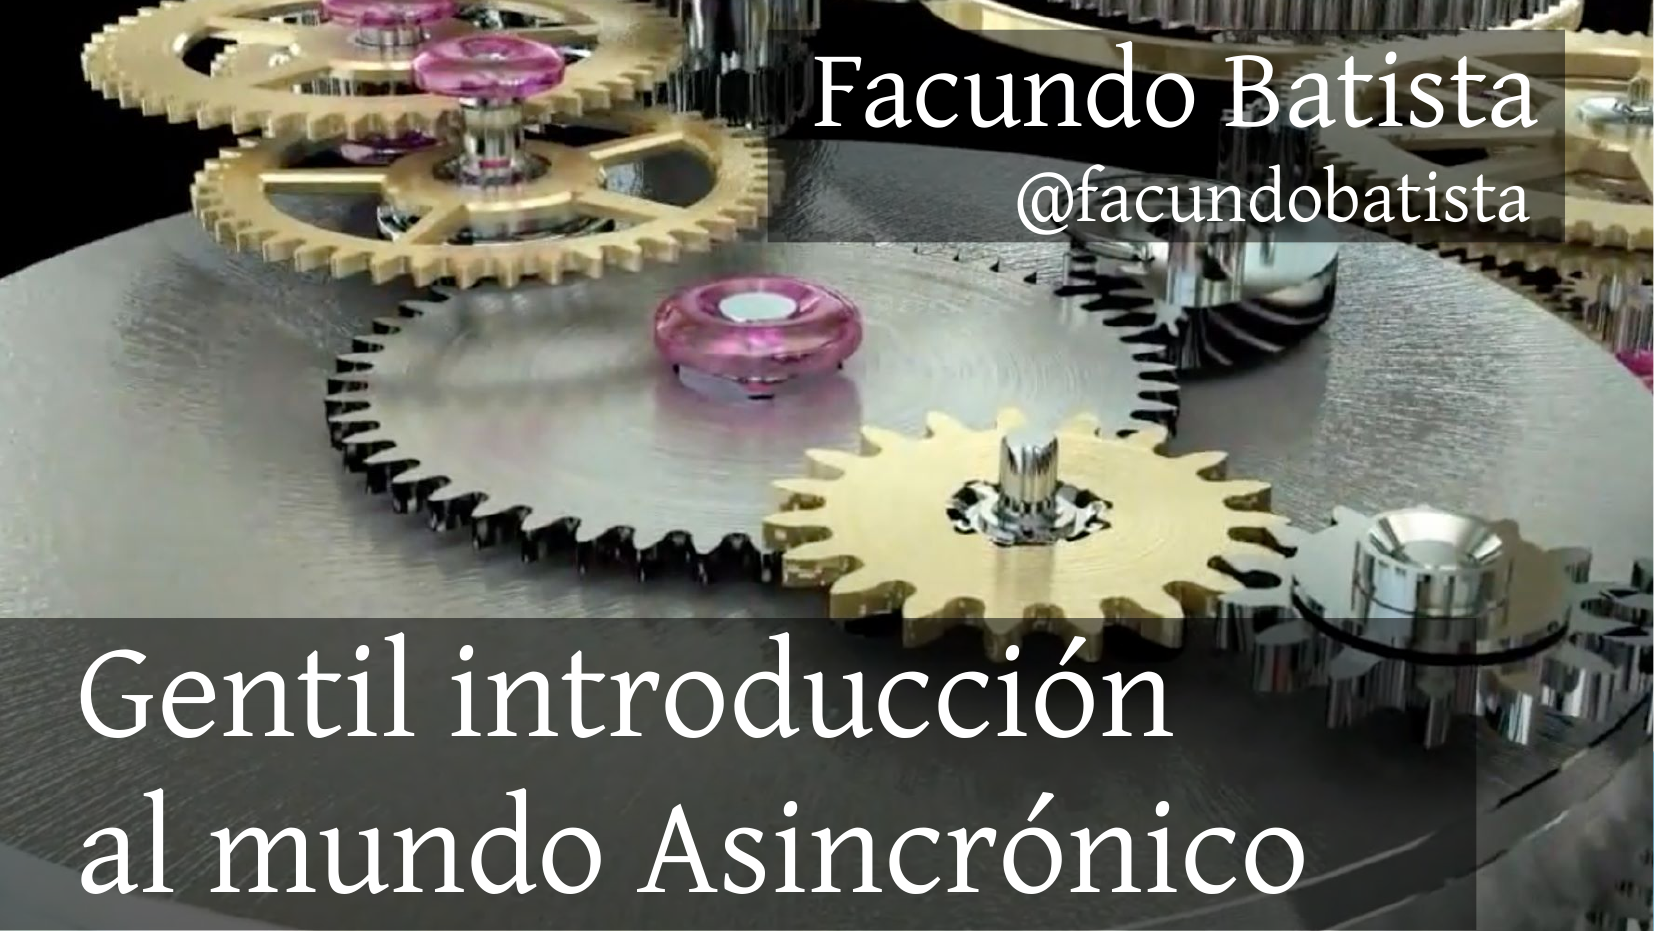

Facundo Batista
@facundobatista
# Gentil introducción al mundo Asincrónico